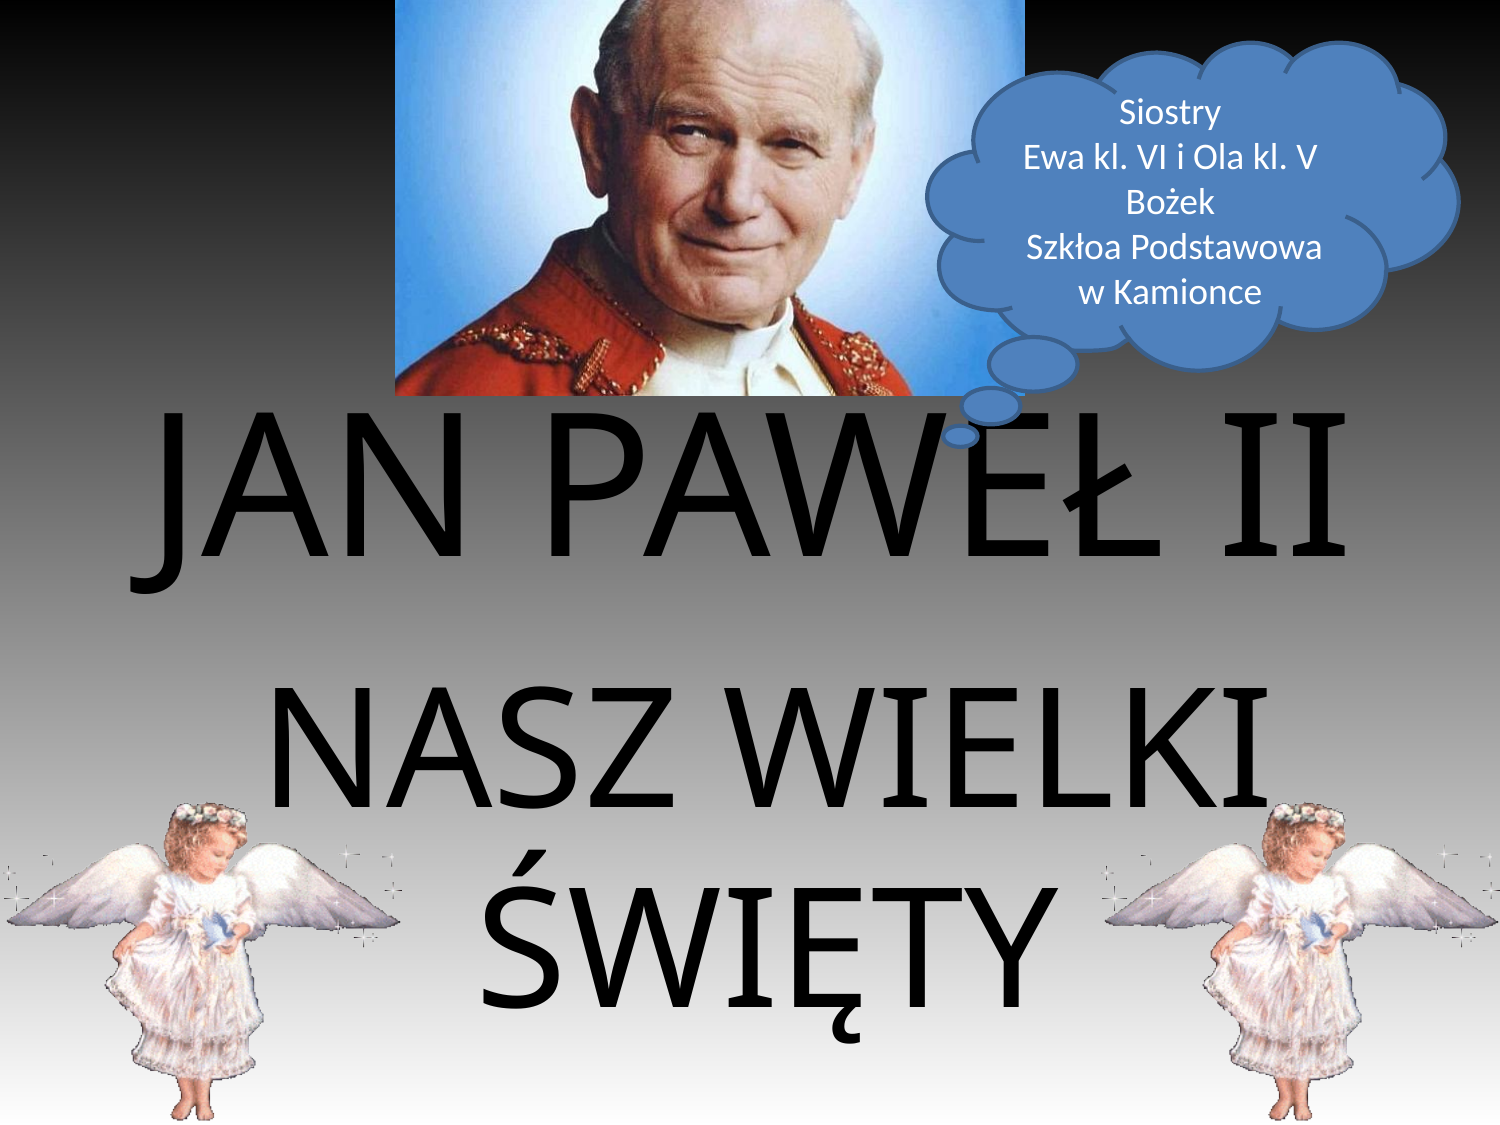

Siostry
Ewa kl. VI i Ola kl. V
Bożek
Szkłoa Podstawowa w Kamionce
# JAN PAWEŁ II
NASZ WIELKI ŚWIĘTY